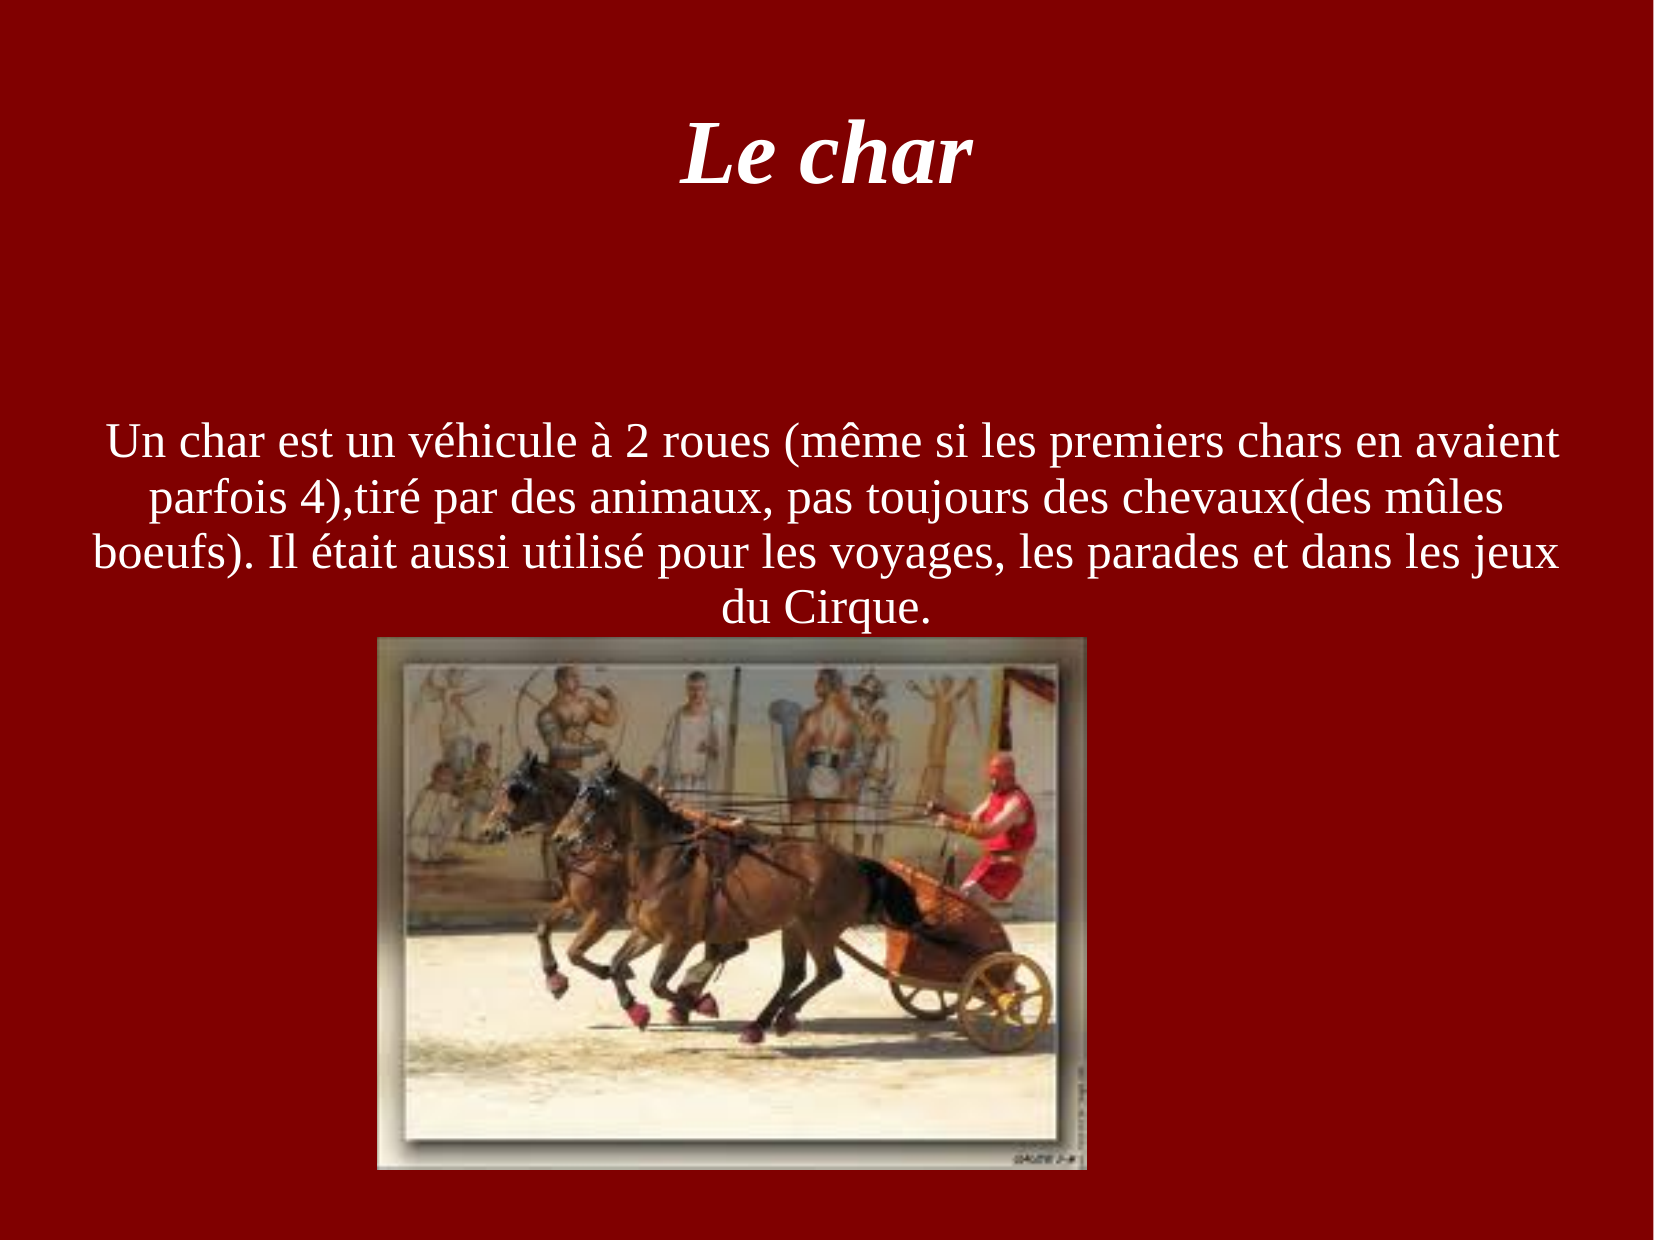

# Le char
 Un char est un véhicule à 2 roues (même si les premiers chars en avaient parfois 4),tiré par des animaux, pas toujours des chevaux(des mûles boeufs). Il était aussi utilisé pour les voyages, les parades et dans les jeux du Cirque.